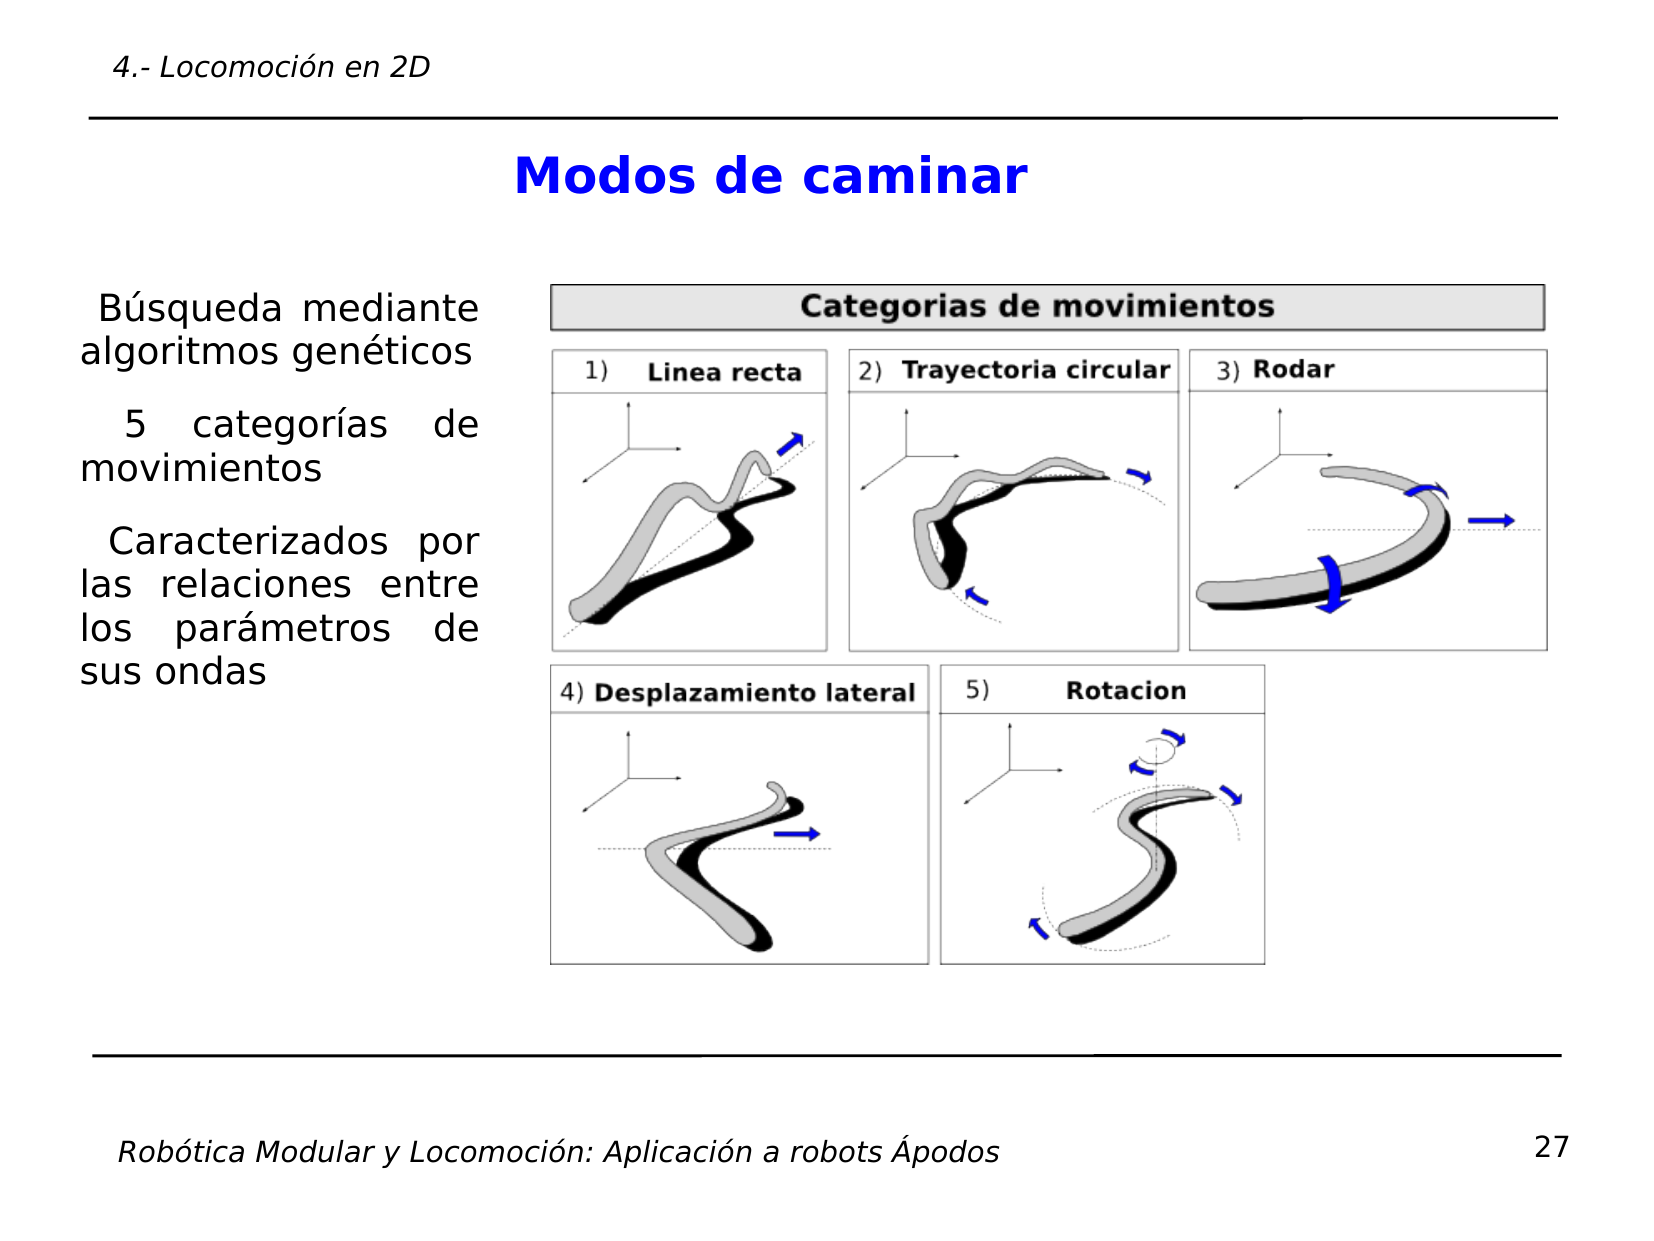

4.- Locomoción en 2D
Modos de caminar
 Búsqueda mediante algoritmos genéticos
 5 categorías de movimientos
 Caracterizados por las relaciones entre los parámetros de sus ondas
Robótica Modular y Locomoción: Aplicación a robots Ápodos
27